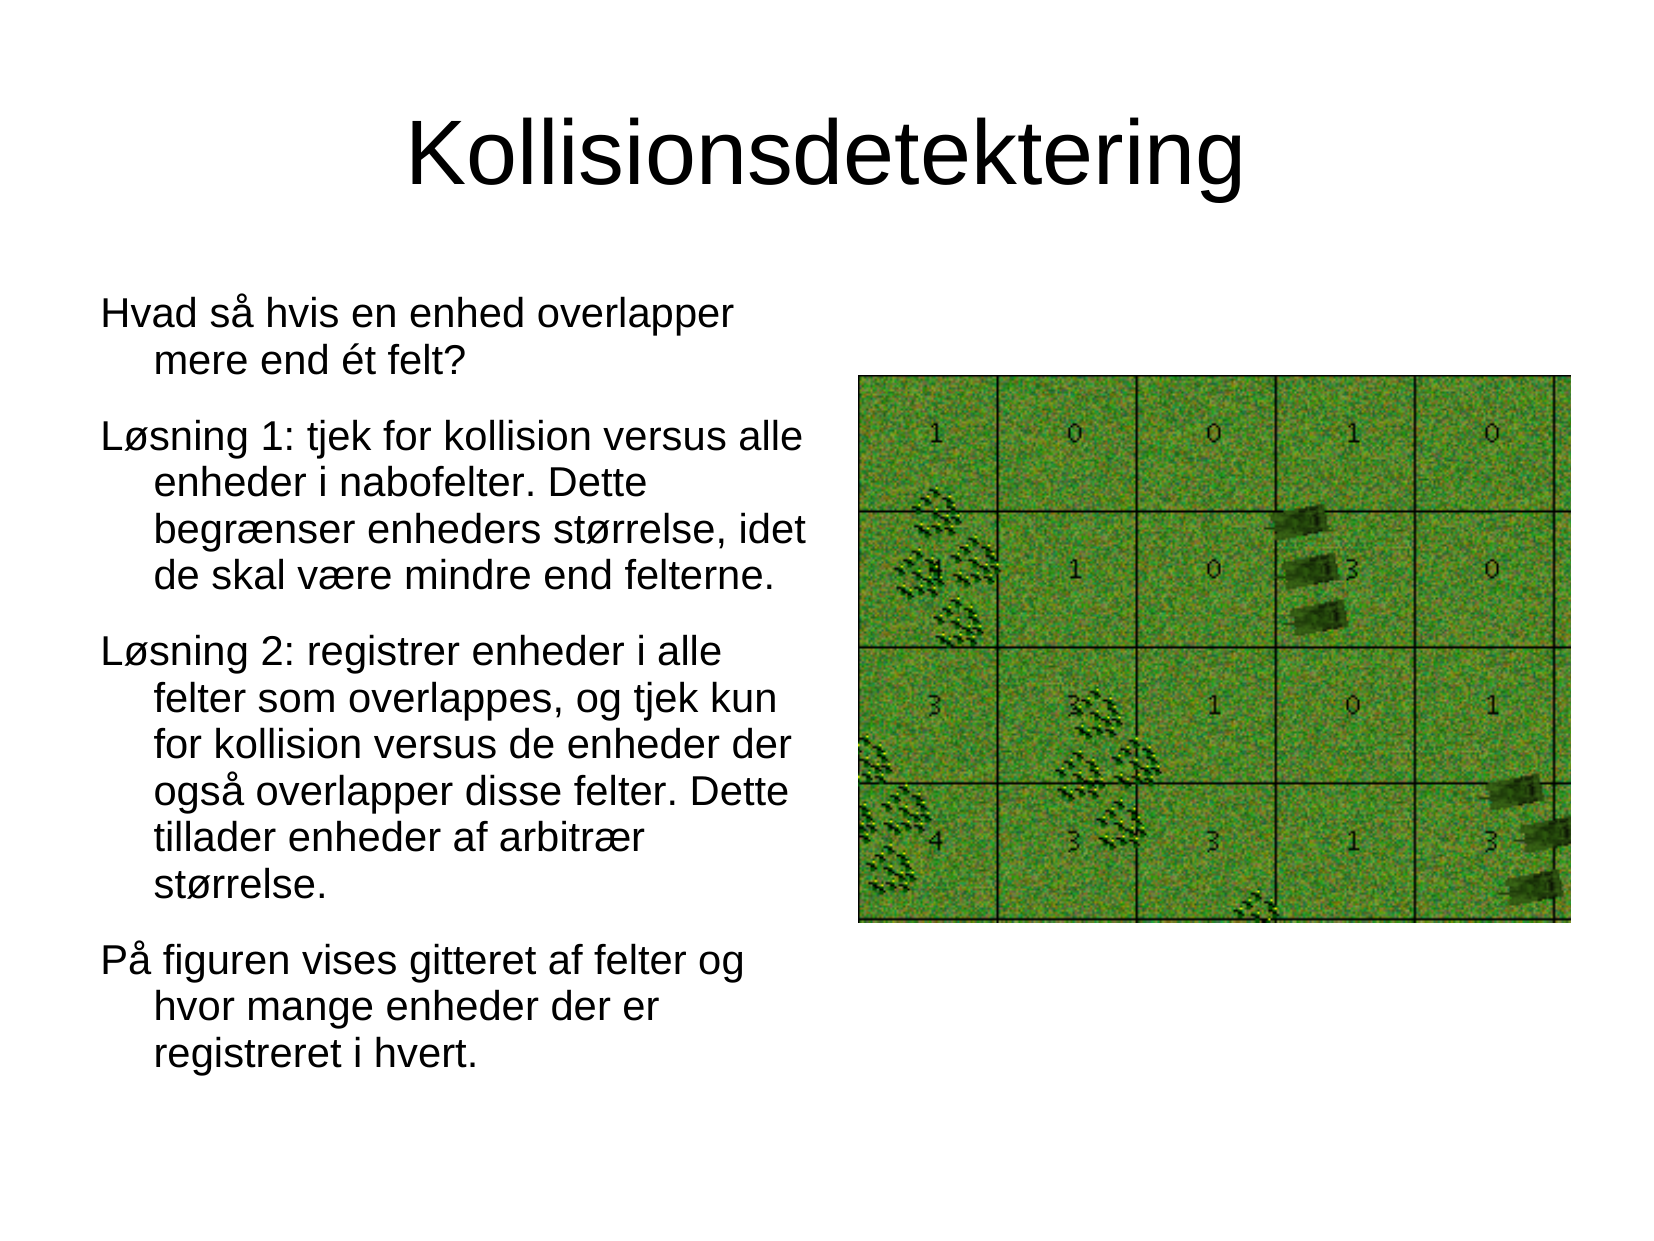

# Kollisionsdetektering
Hvad så hvis en enhed overlapper mere end ét felt?
Løsning 1: tjek for kollision versus alle enheder i nabofelter. Dette begrænser enheders størrelse, idet de skal være mindre end felterne.
Løsning 2: registrer enheder i alle felter som overlappes, og tjek kun for kollision versus de enheder der også overlapper disse felter. Dette tillader enheder af arbitrær størrelse.
På figuren vises gitteret af felter og hvor mange enheder der er registreret i hvert.